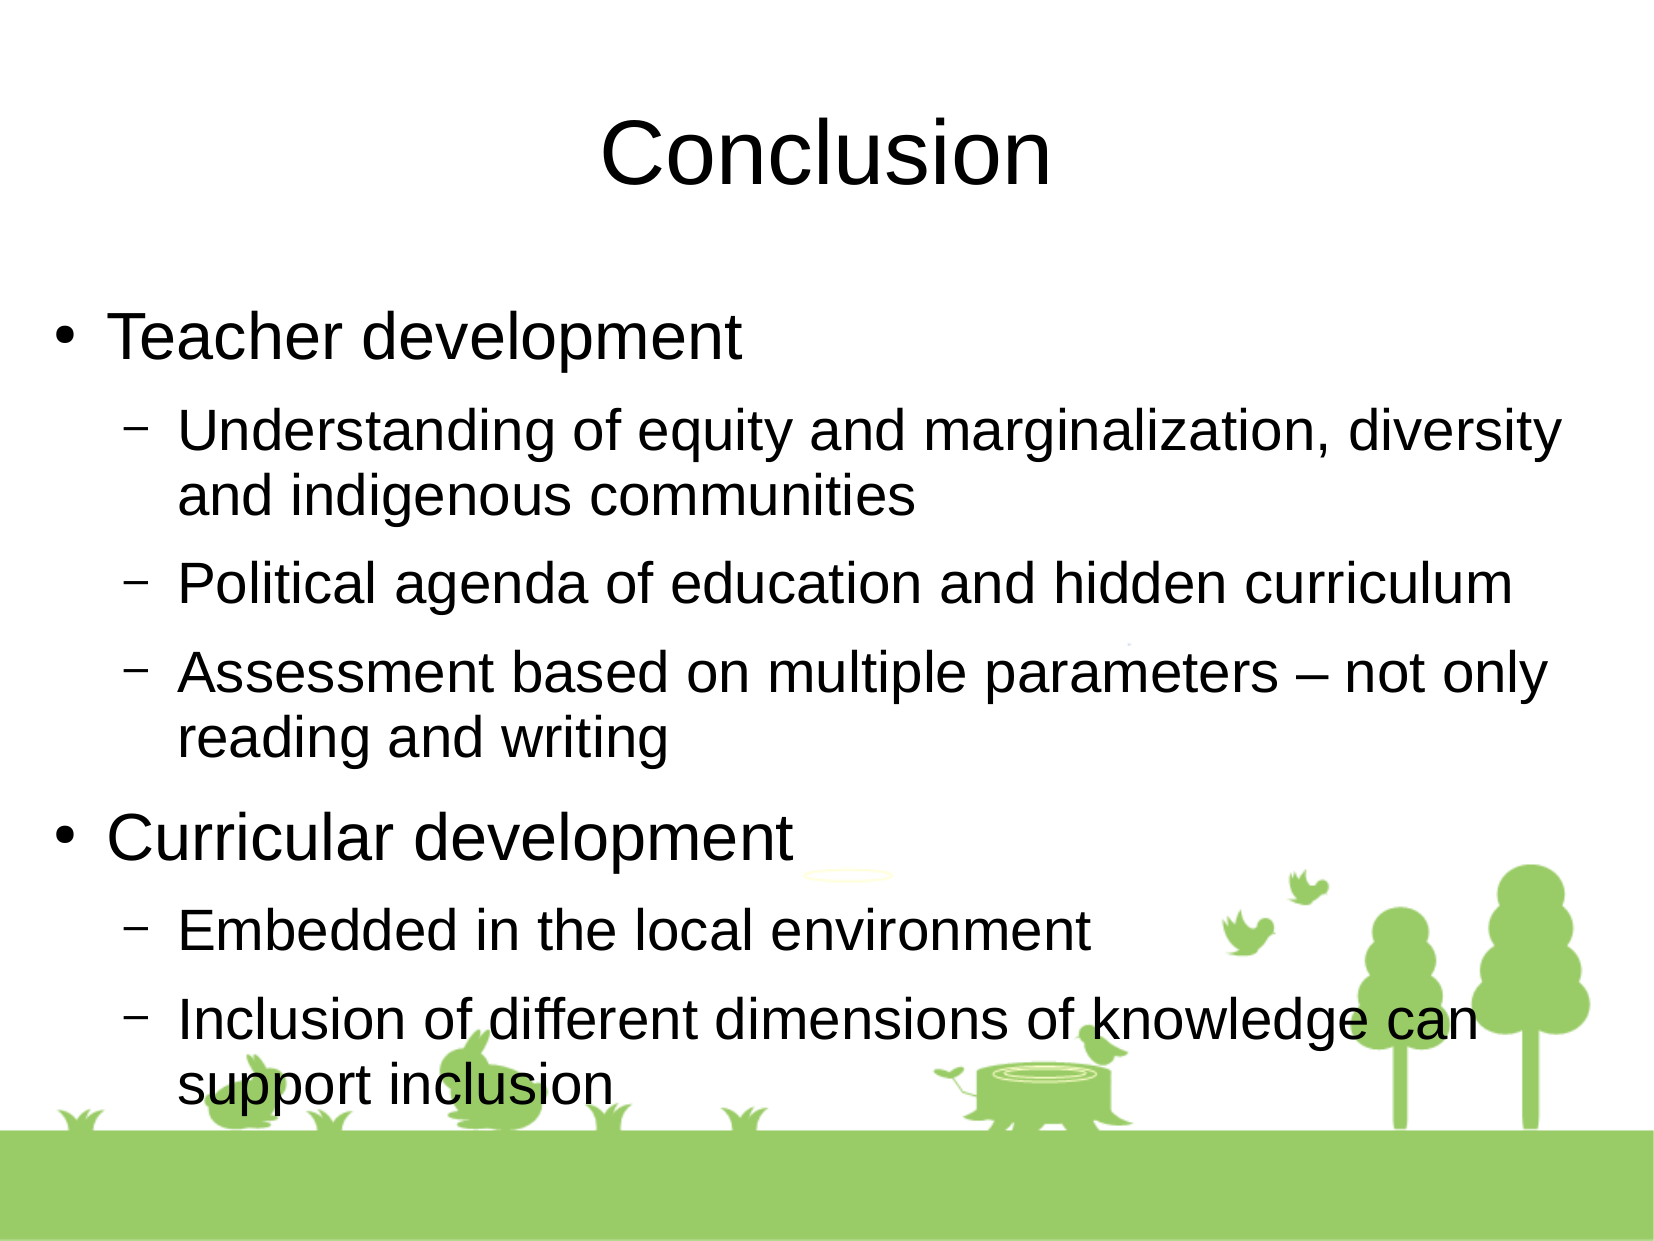

# Conclusion
Teacher development
Understanding of equity and marginalization, diversity and indigenous communities
Political agenda of education and hidden curriculum
Assessment based on multiple parameters – not only reading and writing
Curricular development
Embedded in the local environment
Inclusion of different dimensions of knowledge can support inclusion